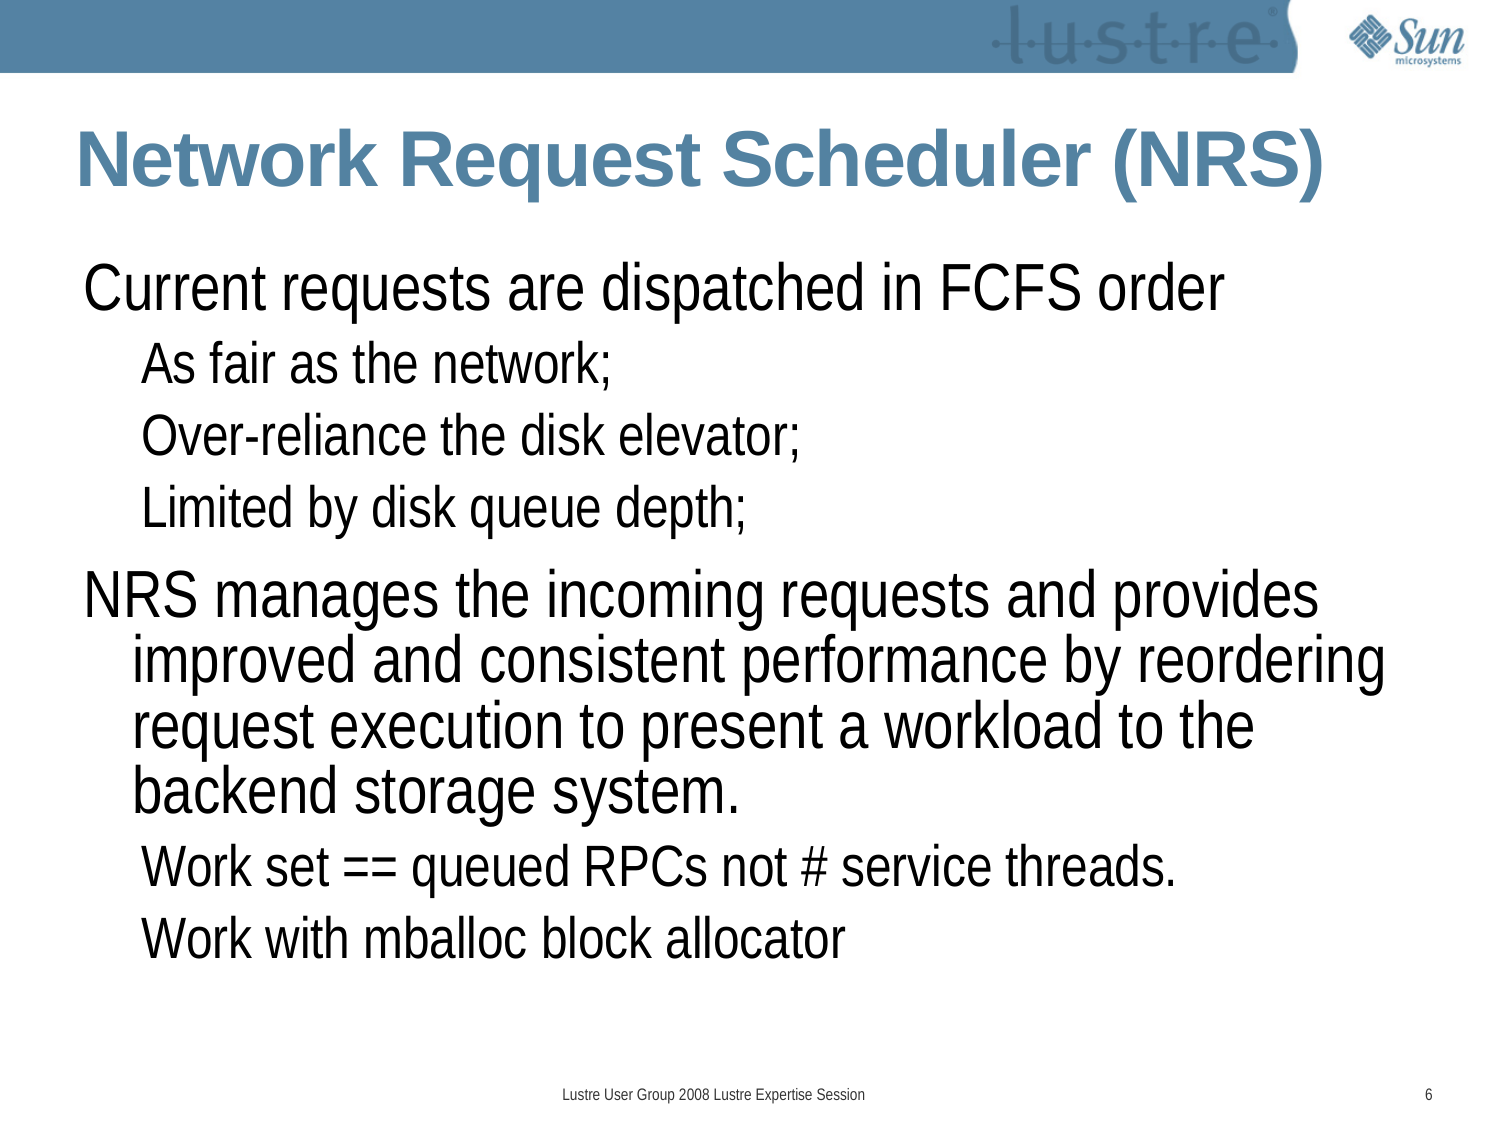

# Network Request Scheduler (NRS)
Current requests are dispatched in FCFS order
As fair as the network;
Over-reliance the disk elevator;
Limited by disk queue depth;
NRS manages the incoming requests and provides improved and consistent performance by reordering request execution to present a workload to the backend storage system.
Work set == queued RPCs not # service threads.
Work with mballoc block allocator